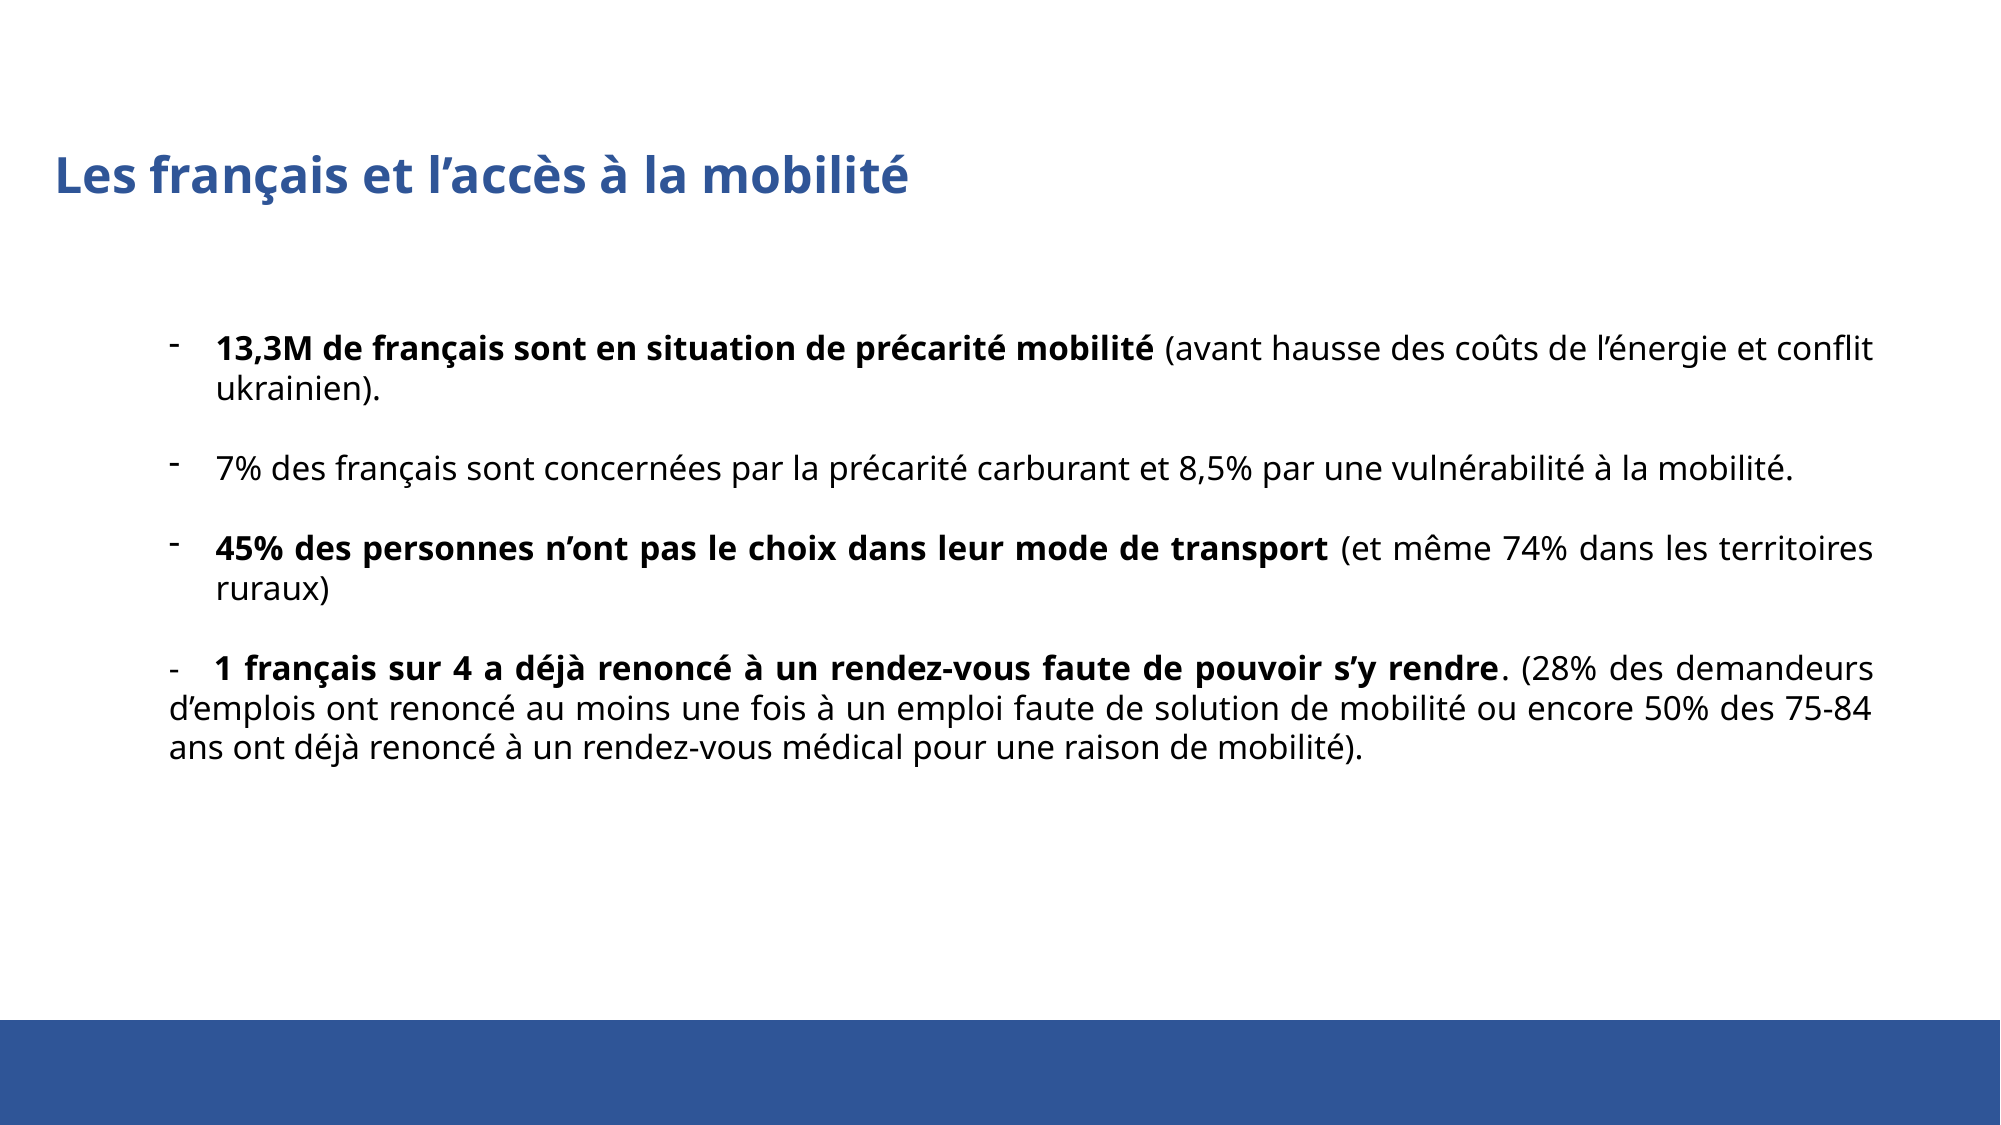

Les français et l’accès à la mobilité
13,3M de français sont en situation de précarité mobilité (avant hausse des coûts de l’énergie et conflit ukrainien).
7% des français sont concernées par la précarité carburant et 8,5% par une vulnérabilité à la mobilité.
45% des personnes n’ont pas le choix dans leur mode de transport (et même 74% dans les territoires ruraux)
- 1 français sur 4 a déjà renoncé à un rendez-vous faute de pouvoir s’y rendre. (28% des demandeurs d’emplois ont renoncé au moins une fois à un emploi faute de solution de mobilité ou encore 50% des 75-84 ans ont déjà renoncé à un rendez-vous médical pour une raison de mobilité).